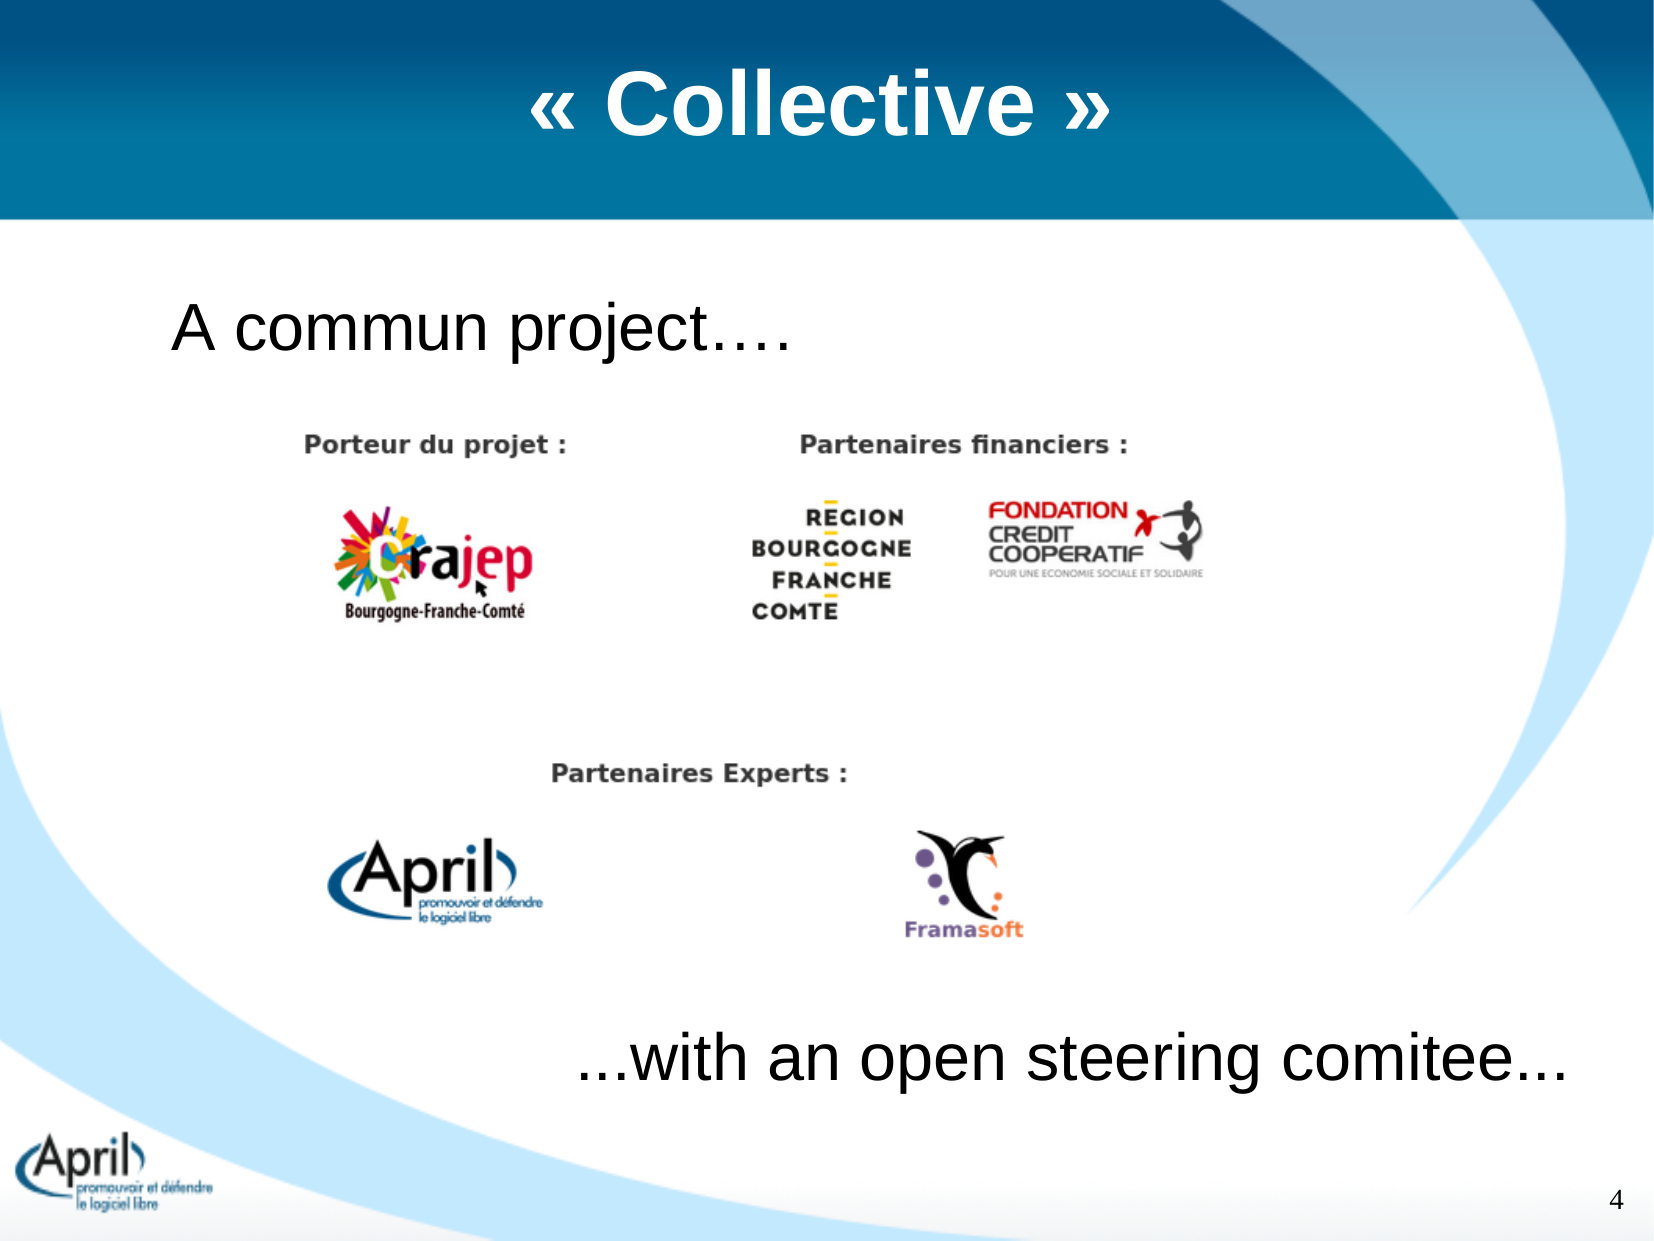

# « Collective »
A commun project….
...with an open steering comitee...
4